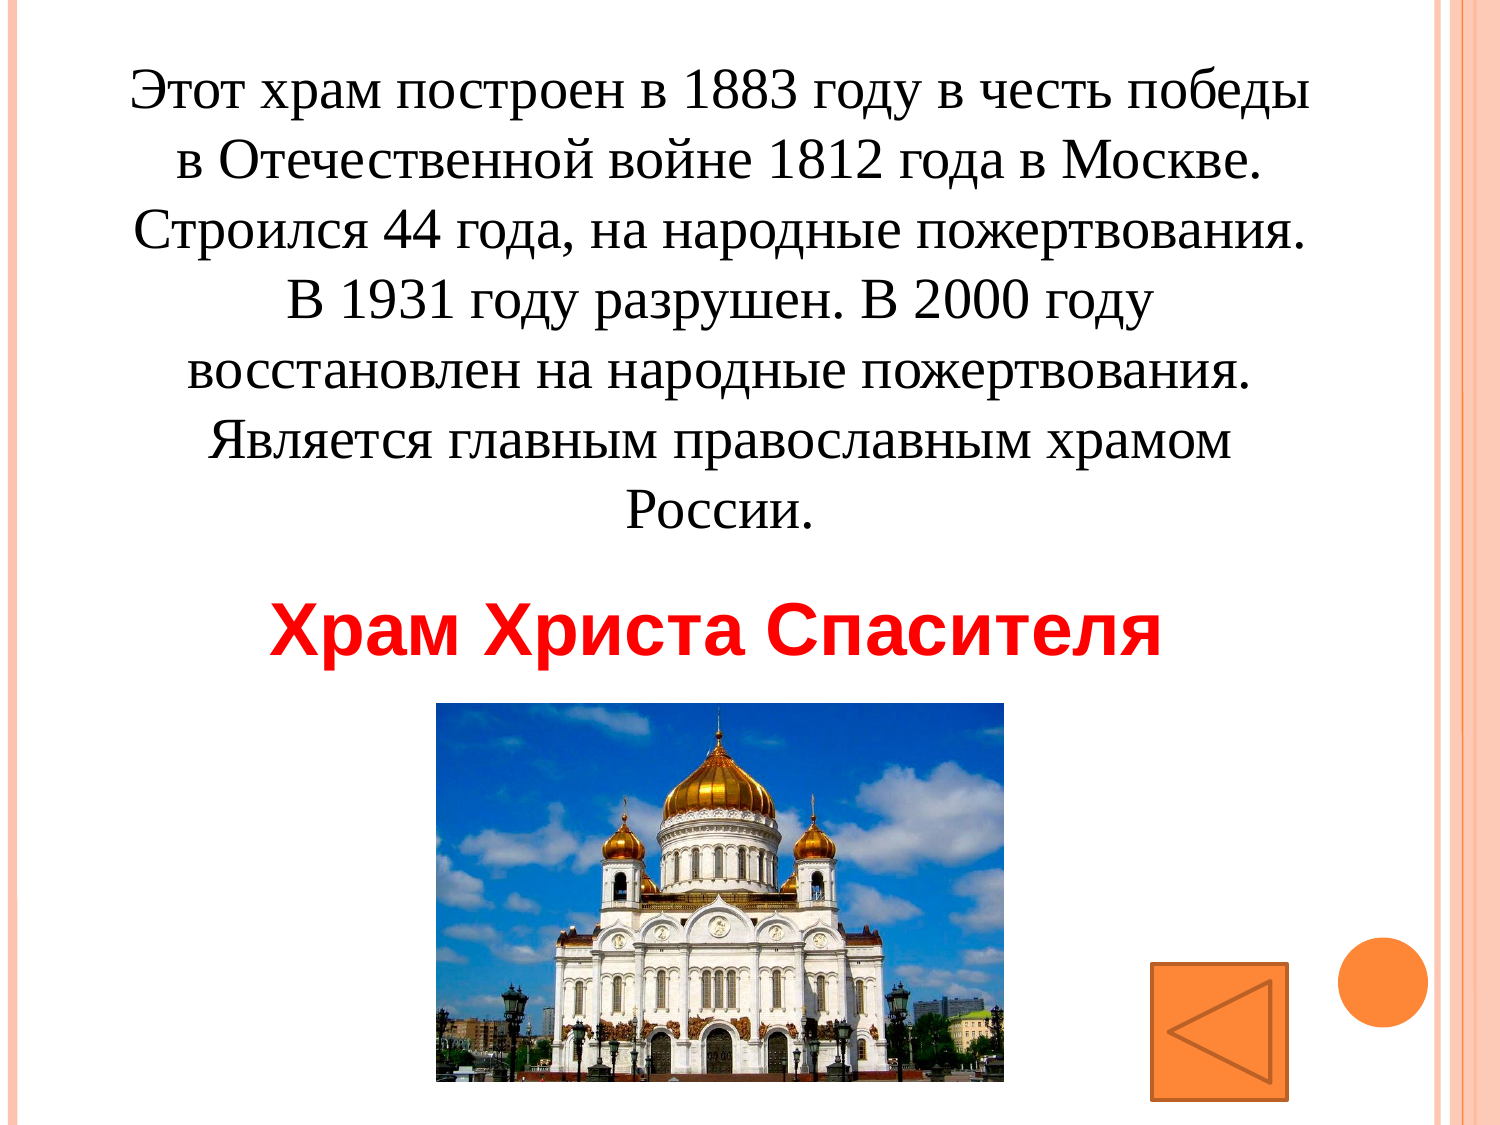

Этот храм построен в 1883 году в честь победы в Отечественной войне 1812 года в Москве. Строился 44 года, на народные пожертвования. В 1931 году разрушен. В 2000 году восстановлен на народные пожертвования. Является главным православным храмом России.
Храм Христа Спасителя